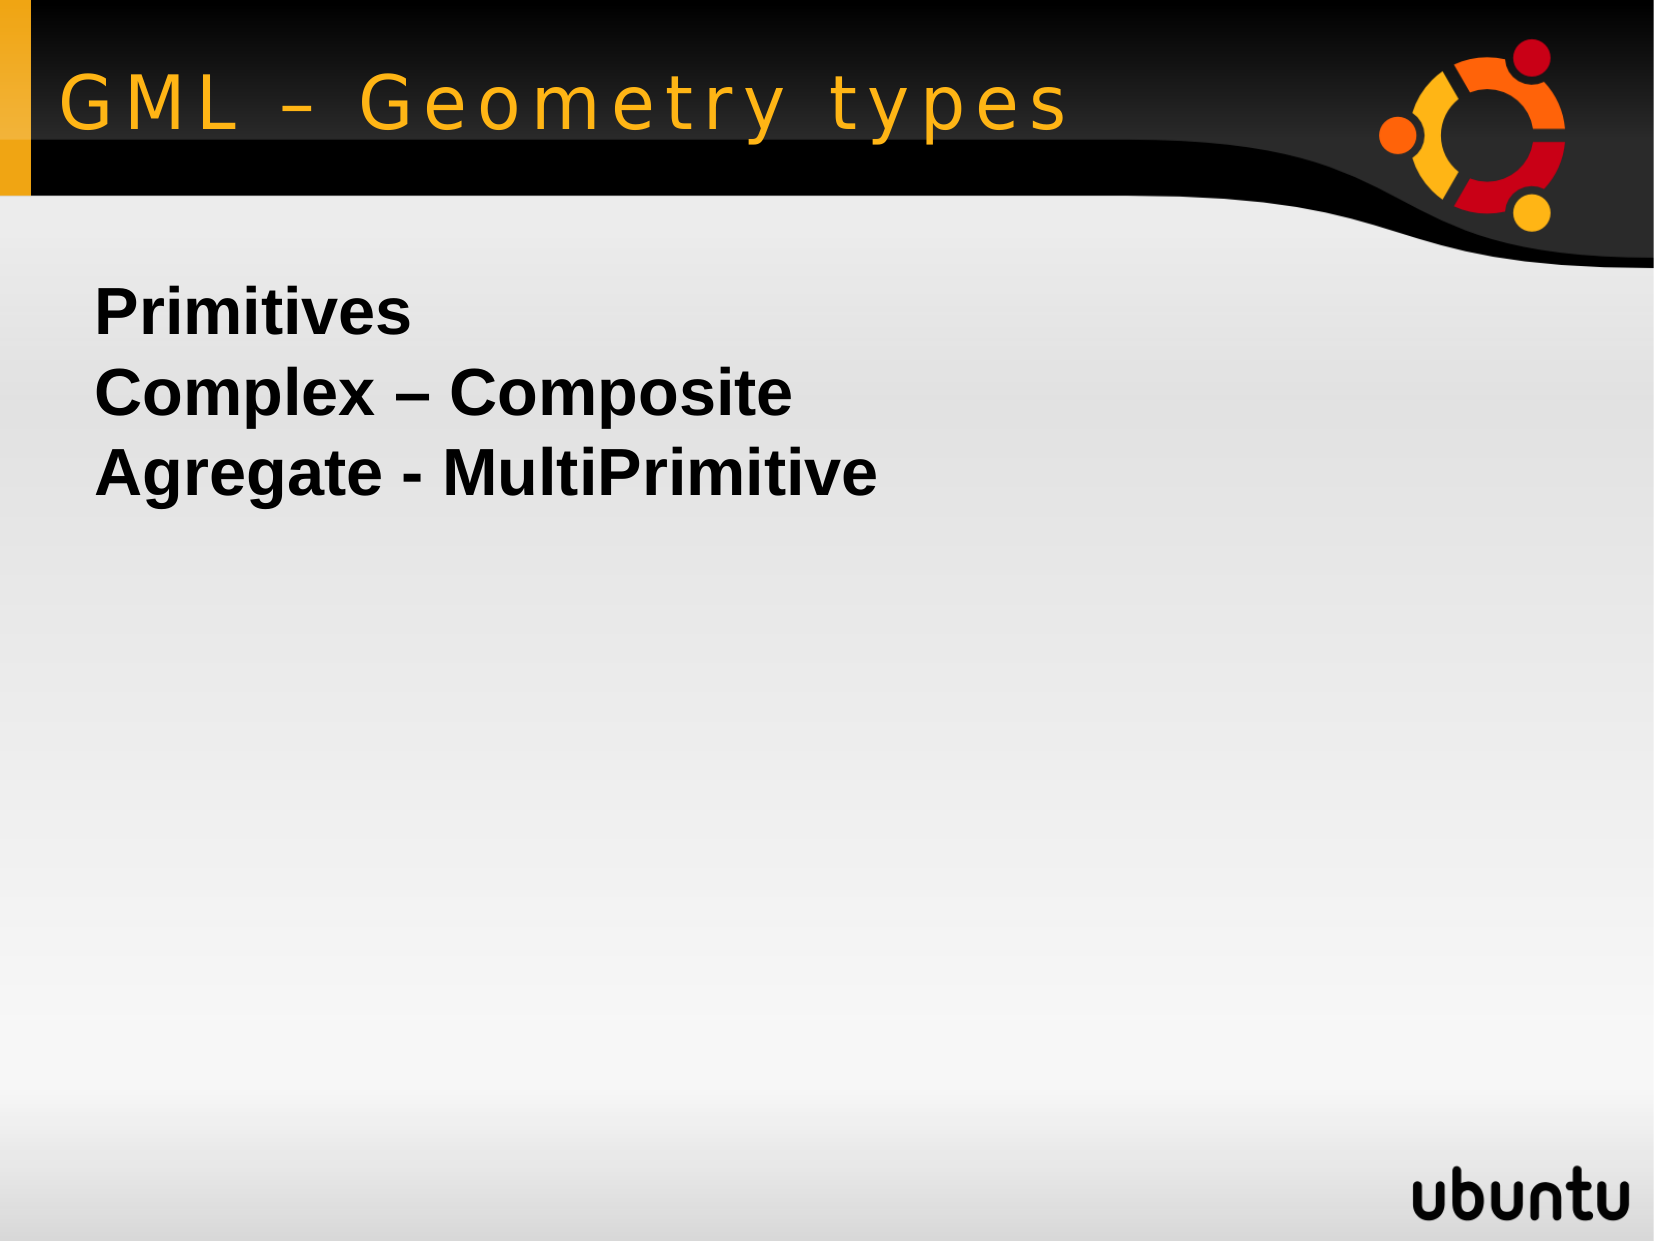

# GML – Geometry types
Primitives
Complex – Composite
Agregate - MultiPrimitive